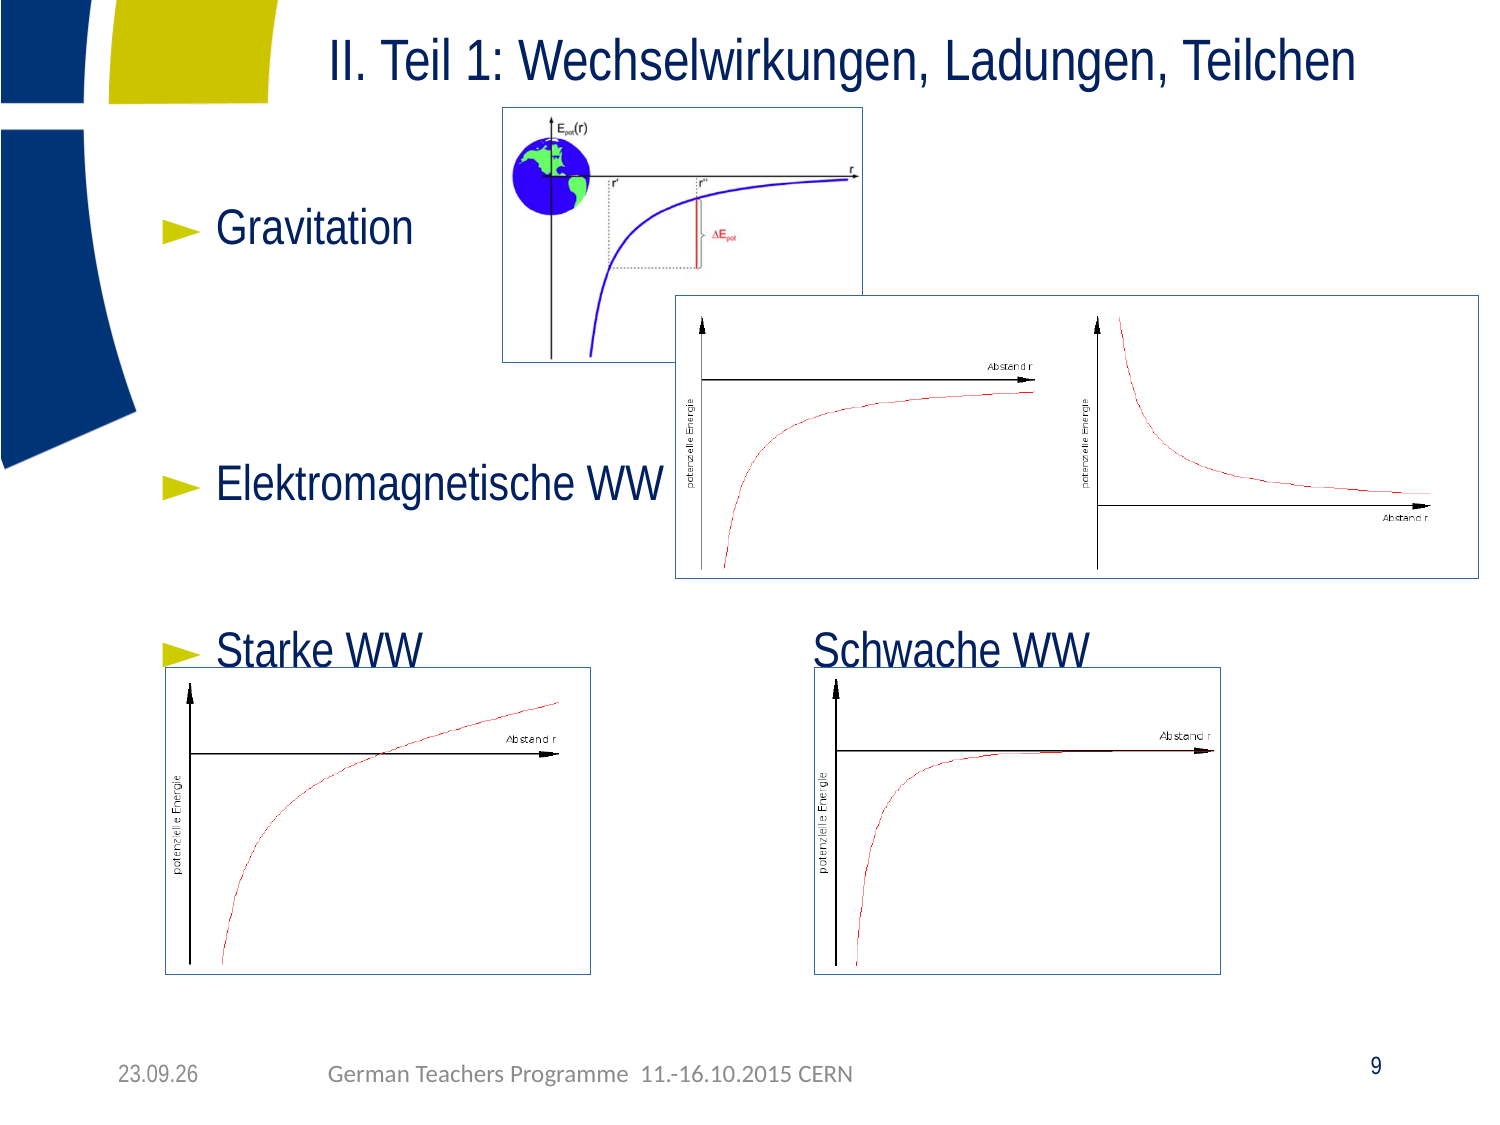

II. Teil 1: Wechselwirkungen, Ladungen, Teilchen
# Gravitation
Elektromagnetische WW
Starke WW					 Schwache WW
German Teachers Programme 11.-16.10.2015 CERN